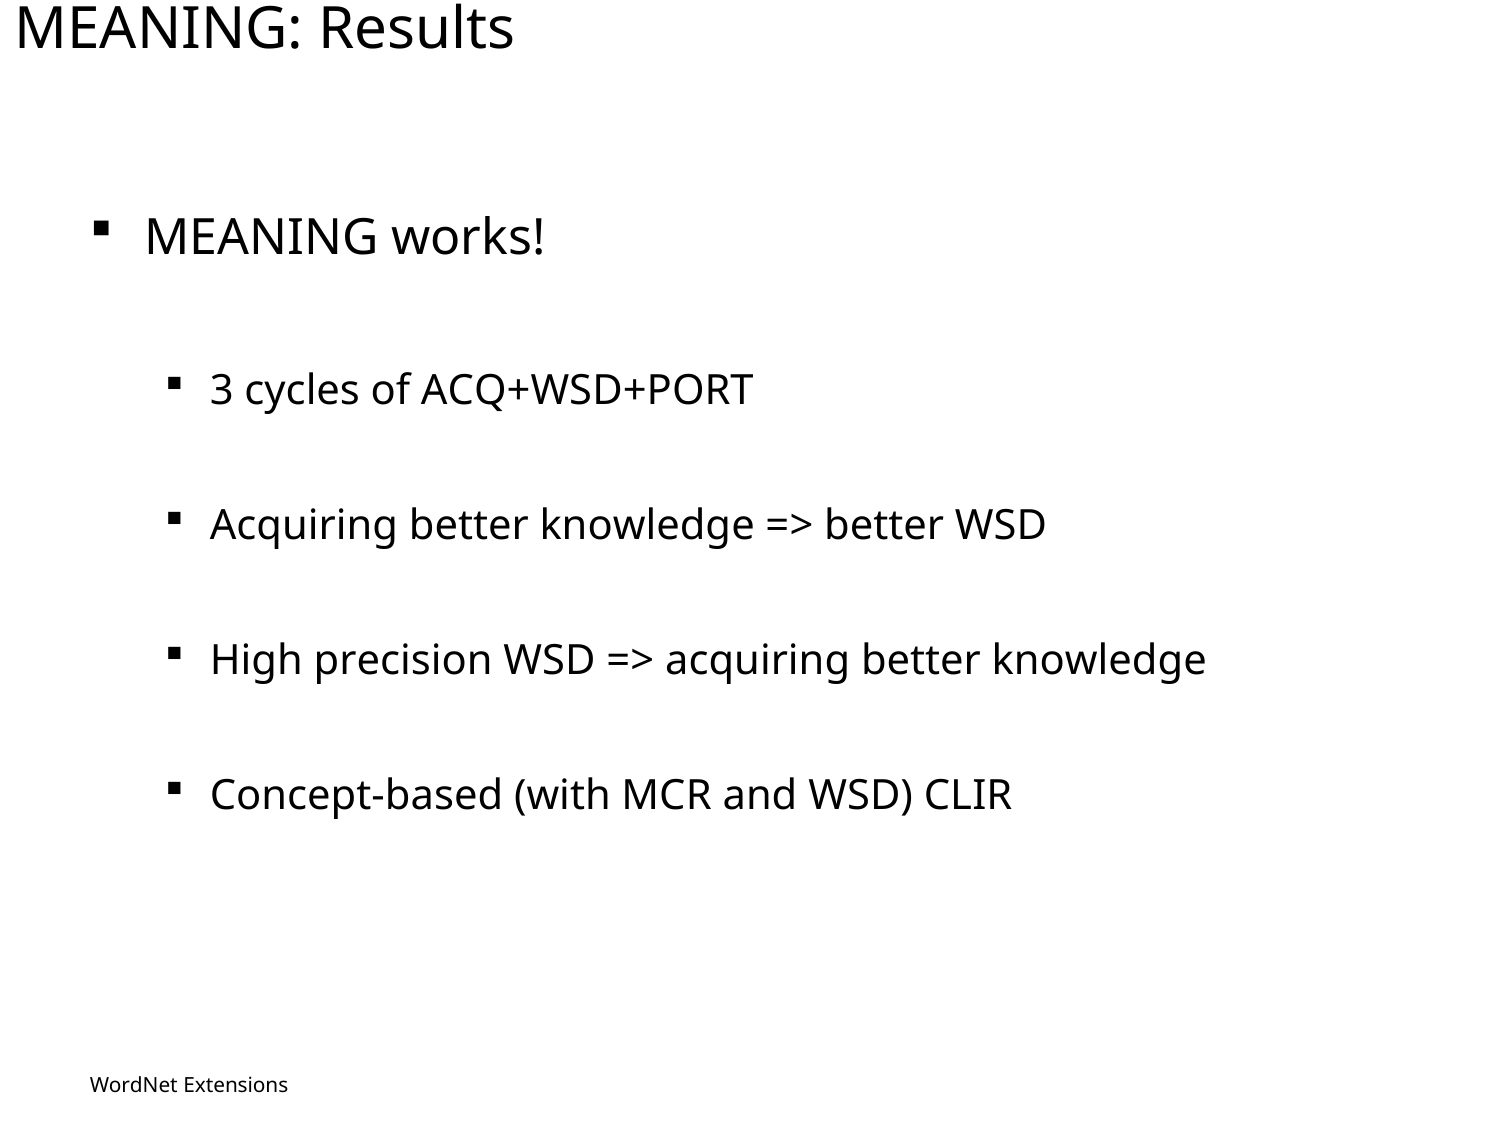

# MEANING: Results
MEANING works!
3 cycles of ACQ+WSD+PORT
Acquiring better knowledge => better WSD
High precision WSD => acquiring better knowledge
Concept-based (with MCR and WSD) CLIR